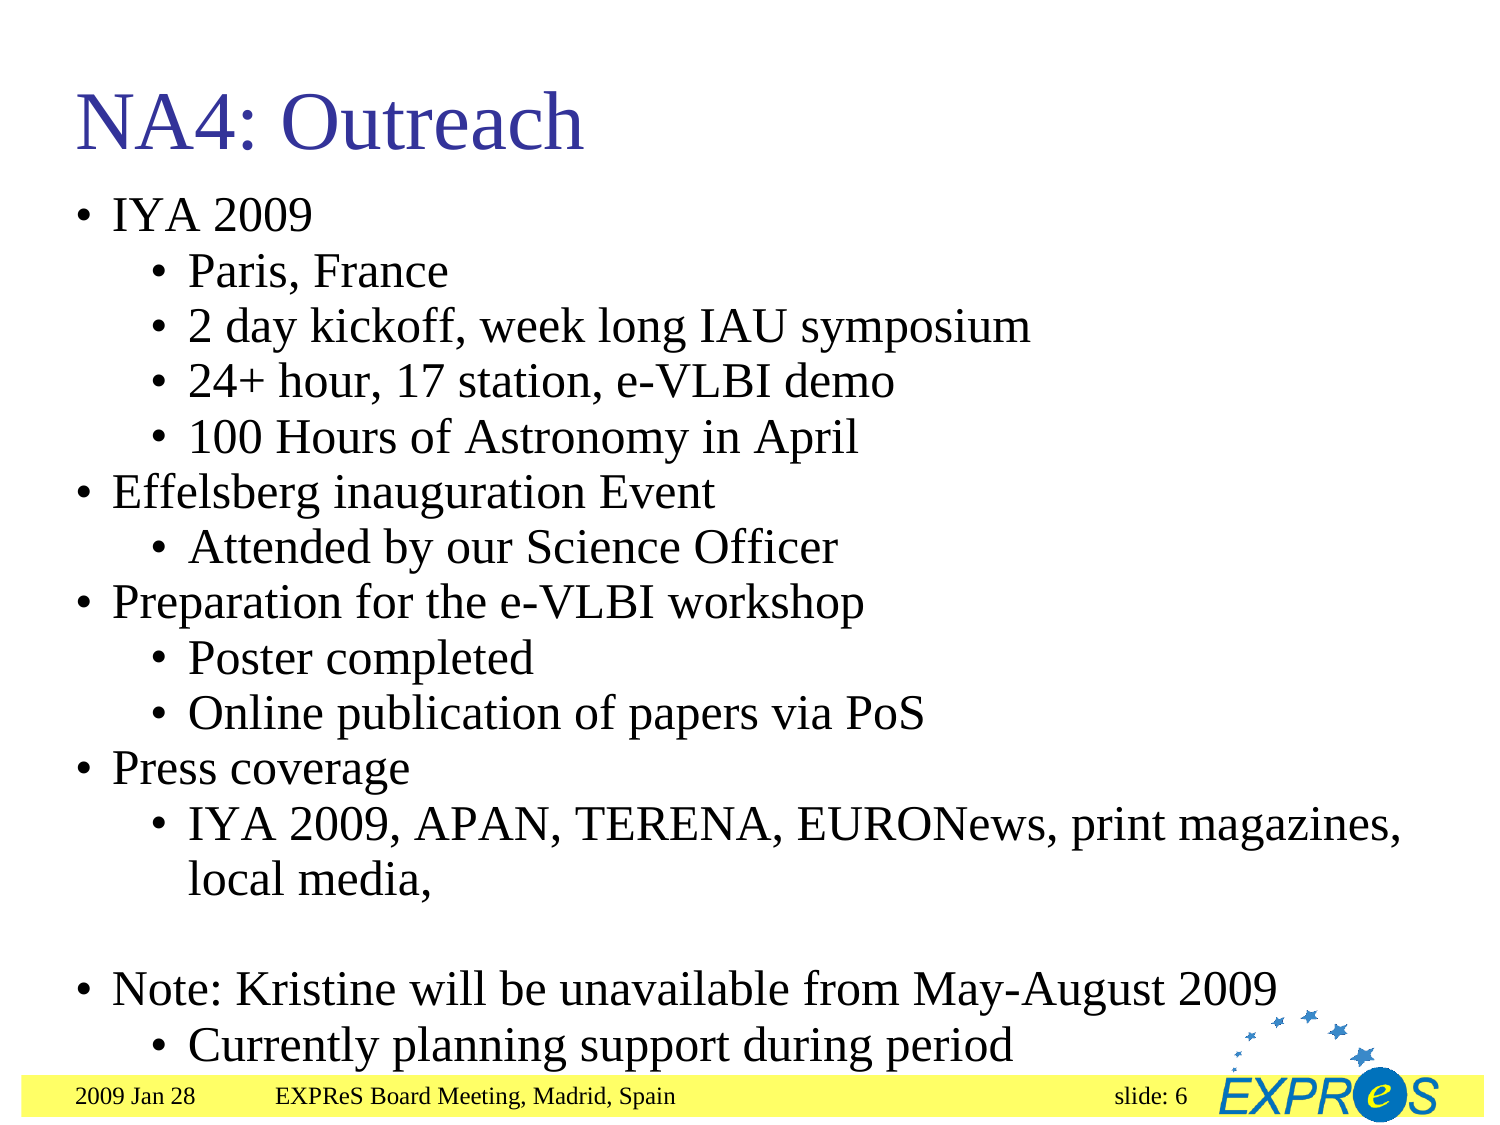

# NA4: Outreach
IYA 2009
Paris, France
2 day kickoff, week long IAU symposium
24+ hour, 17 station, e-VLBI demo
100 Hours of Astronomy in April
Effelsberg inauguration Event
Attended by our Science Officer
Preparation for the e-VLBI workshop
Poster completed
Online publication of papers via PoS
Press coverage
IYA 2009, APAN, TERENA, EURONews, print magazines, local media,
Note: Kristine will be unavailable from May-August 2009
Currently planning support during period
2009 Jan 28
EXPReS Board Meeting, Madrid, Spain
6